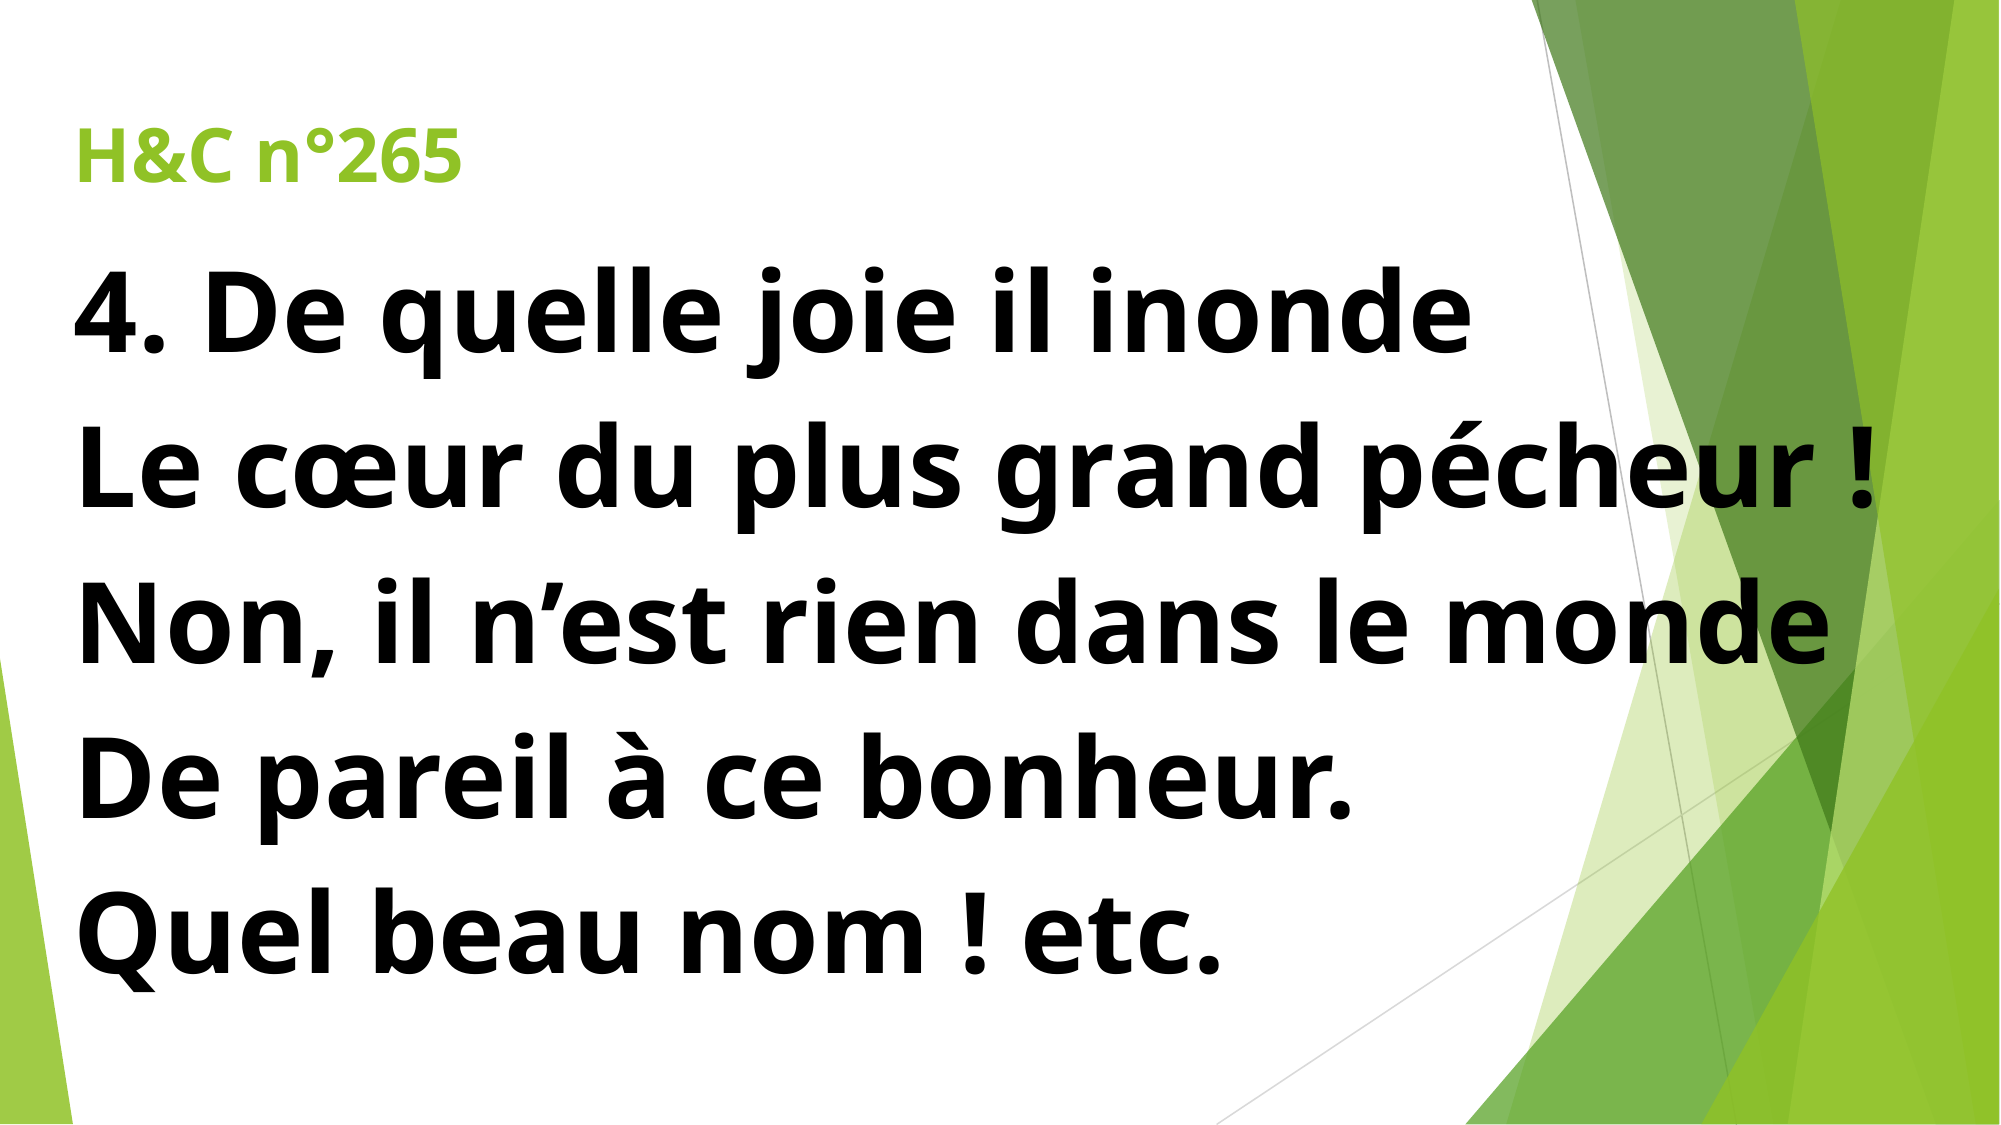

H&C n°265
4. De quelle joie il inonde
Le cœur du plus grand pécheur !
Non, il n’est rien dans le monde
De pareil à ce bonheur.
Quel beau nom ! etc.